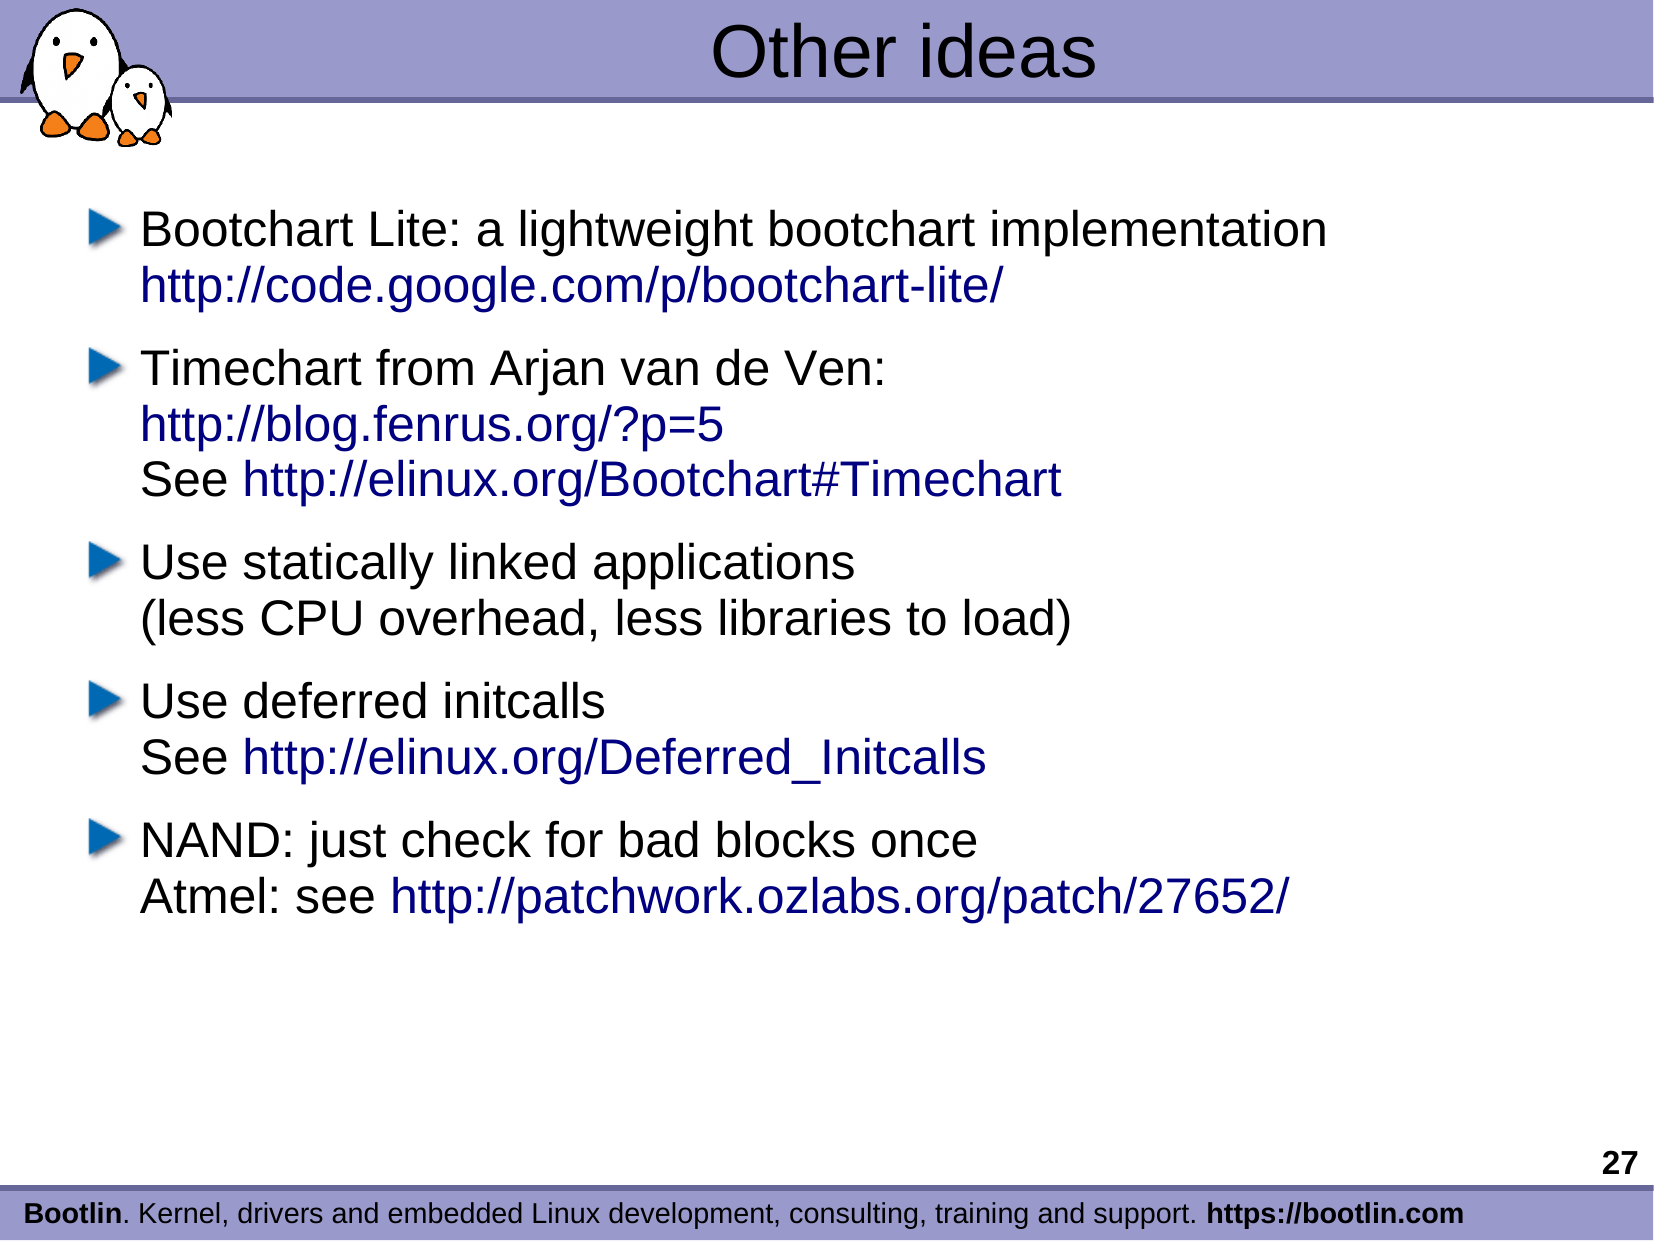

# Other ideas
Bootchart Lite: a lightweight bootchart implementation
http://code.google.com/p/bootchart-lite/
Timechart from Arjan van de Ven:
http://blog.fenrus.org/?p=5
See http://elinux.org/Bootchart#Timechart
Use statically linked applications
(less CPU overhead, less libraries to load)
Use deferred initcalls
See http://elinux.org/Deferred_Initcalls
NAND: just check for bad blocks once
Atmel: see http://patchwork.ozlabs.org/patch/27652/